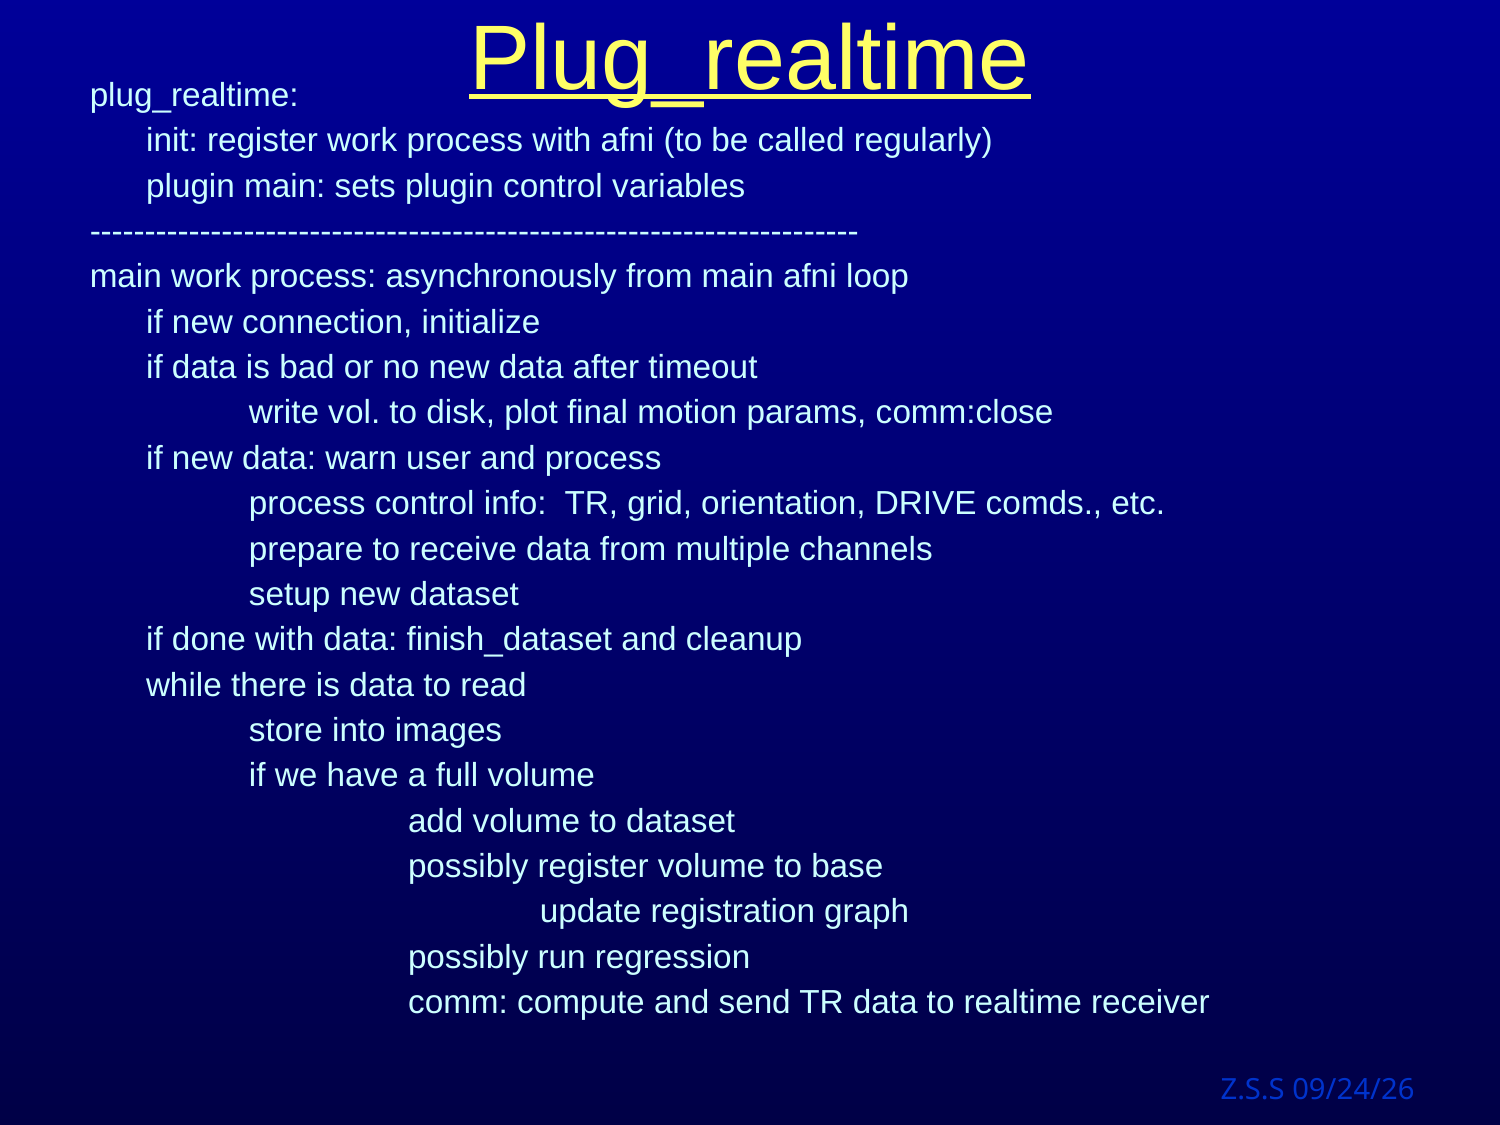

# Plug_realtime
plug_realtime:
	init: register work process with afni (to be called regularly)
	plugin main: sets plugin control variables
----------------------------------------------------------------------
main work process: asynchronously from main afni loop
	if new connection, initialize
	if data is bad or no new data after timeout
		 write vol. to disk, plot final motion params, comm:close
	if new data: warn user and process
		 process control info: TR, grid, orientation, DRIVE comds., etc.
		 prepare to receive data from multiple channels
		 setup new dataset
	if done with data: finish_dataset and cleanup
	while there is data to read
		 store into images
		 if we have a full volume
			 add volume to dataset
			 possibly register volume to base
				update registration graph
			 possibly run regression
			 comm: compute and send TR data to realtime receiver